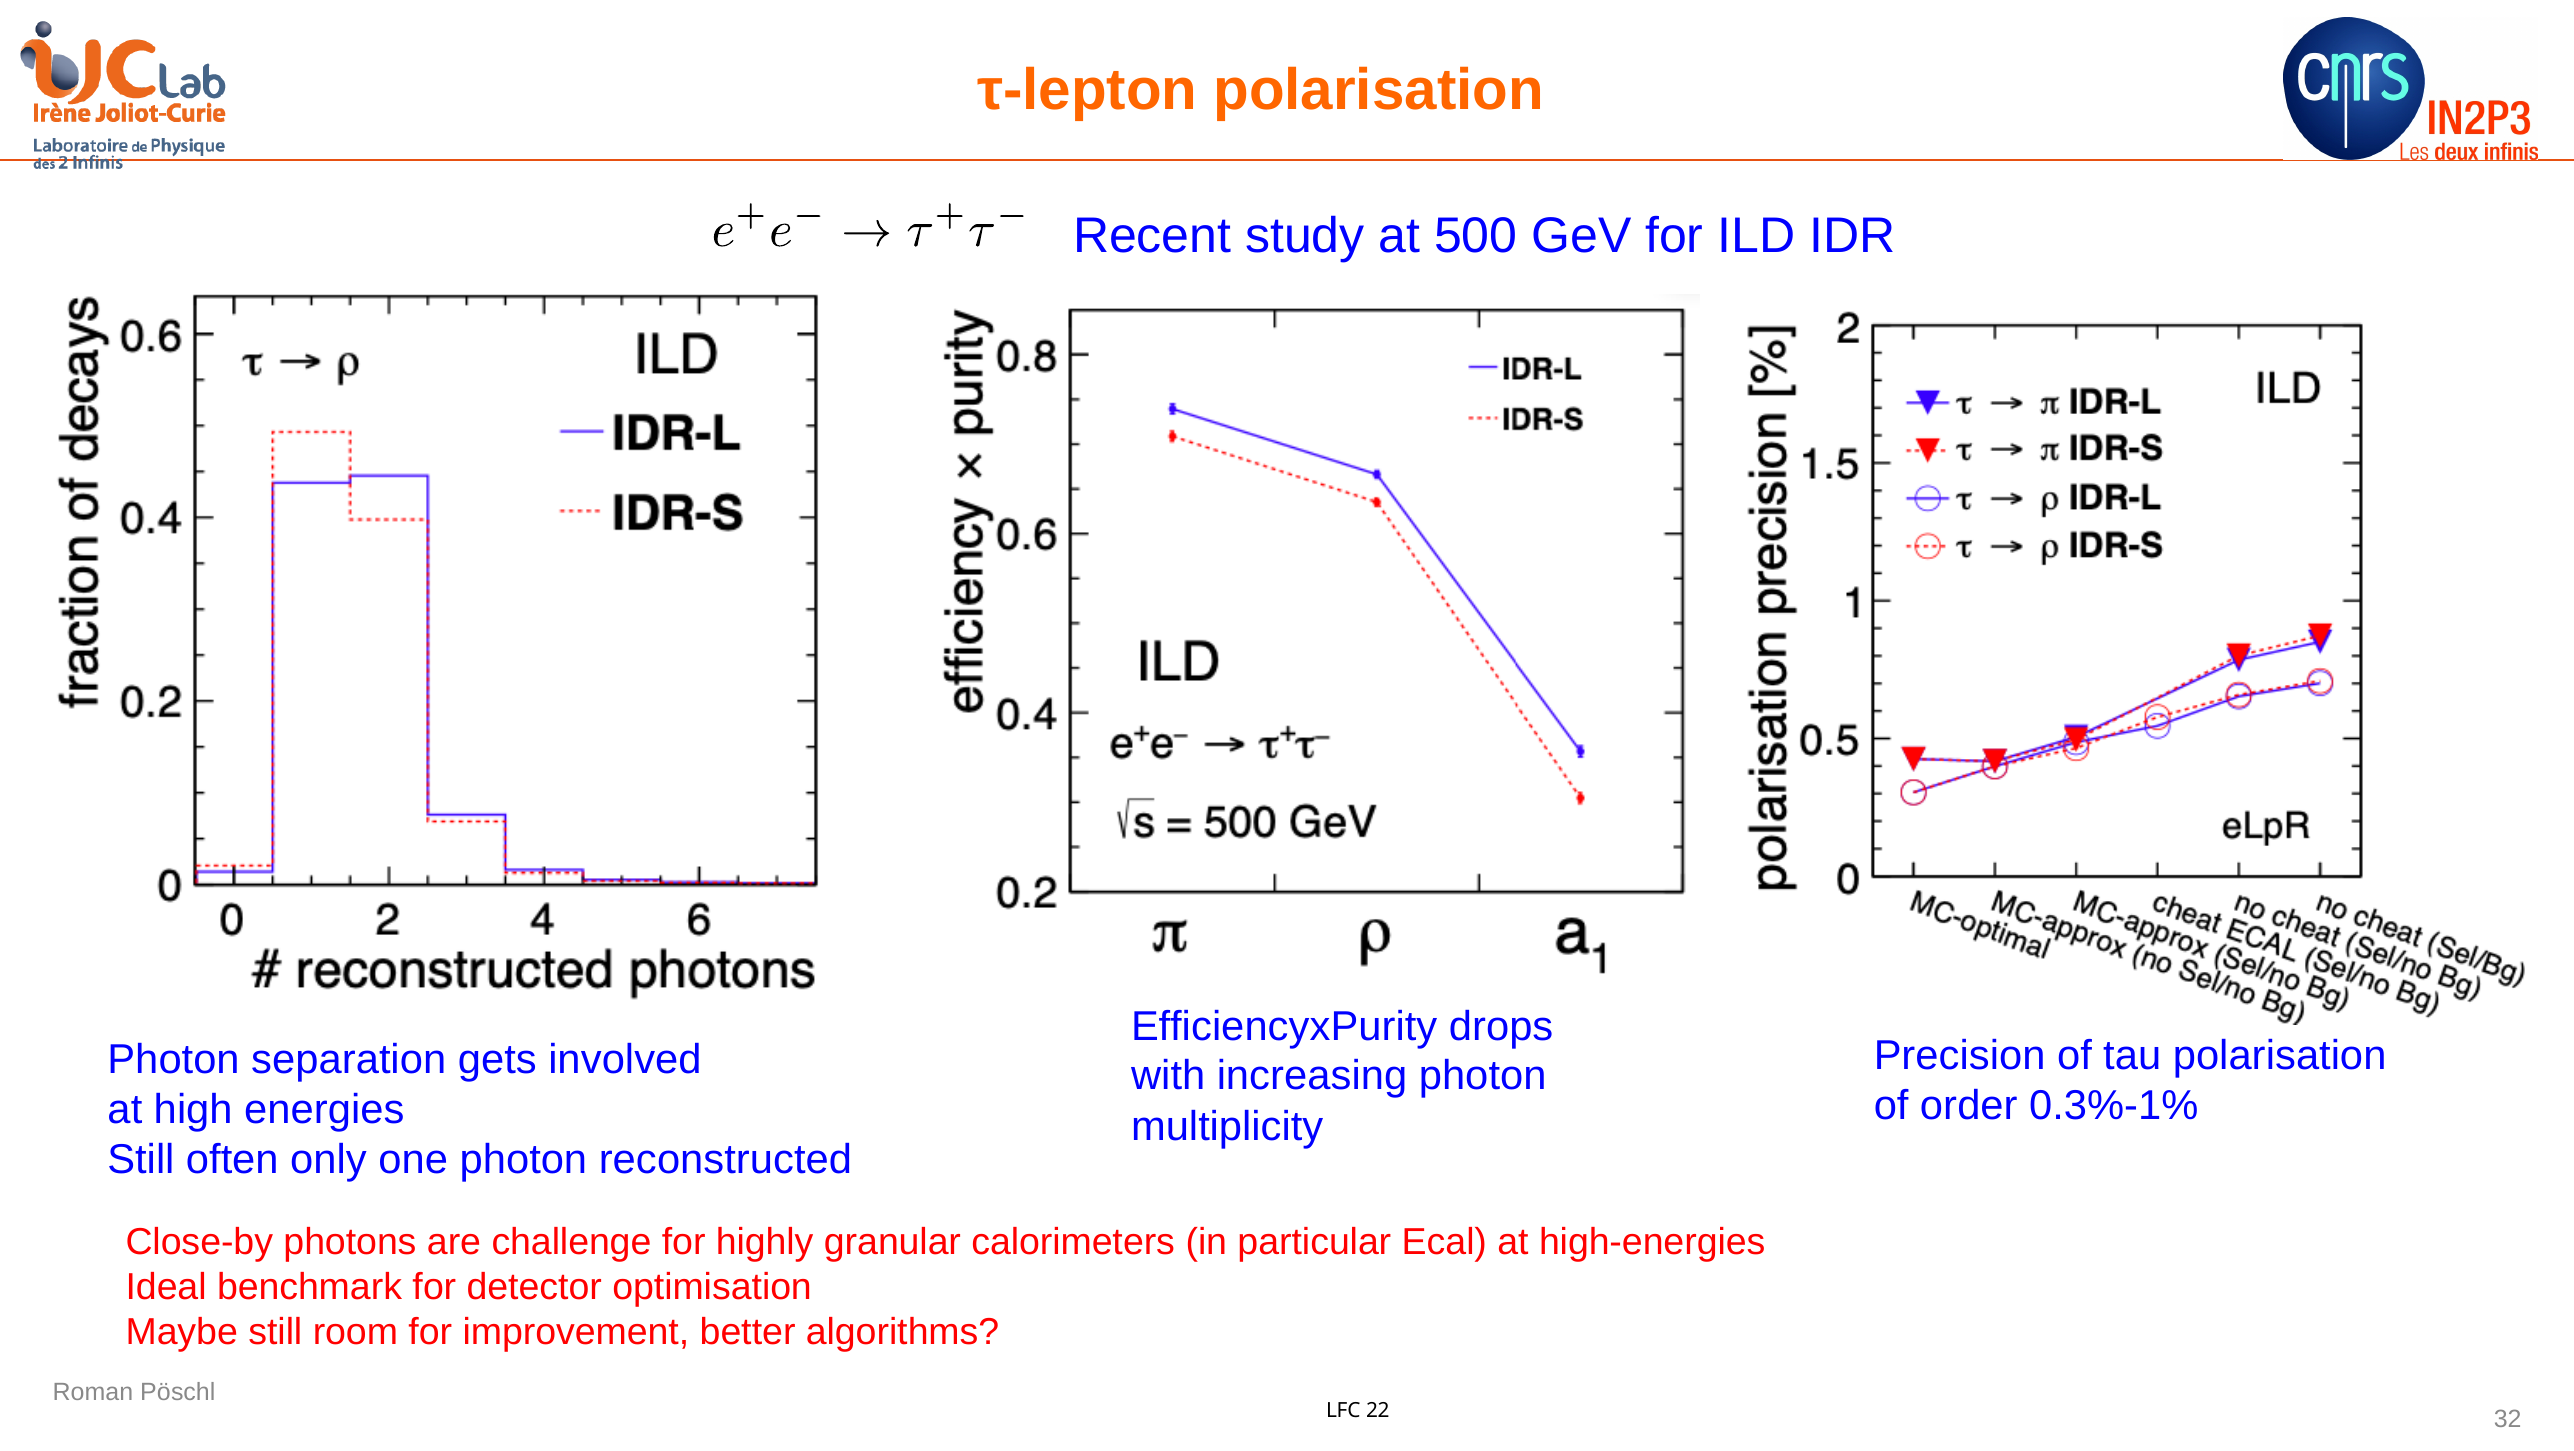

# τ-lepton polarisation
Recent study at 500 GeV for ILD IDR
EfficiencyxPurity drops
with increasing photon
multiplicity
Precision of tau polarisation
of order 0.3%-1%
Photon separation gets involved
at high energies
Still often only one photon reconstructed
Close-by photons are challenge for highly granular calorimeters (in particular Ecal) at high-energies
Ideal benchmark for detector optimisation
Maybe still room for improvement, better algorithms?